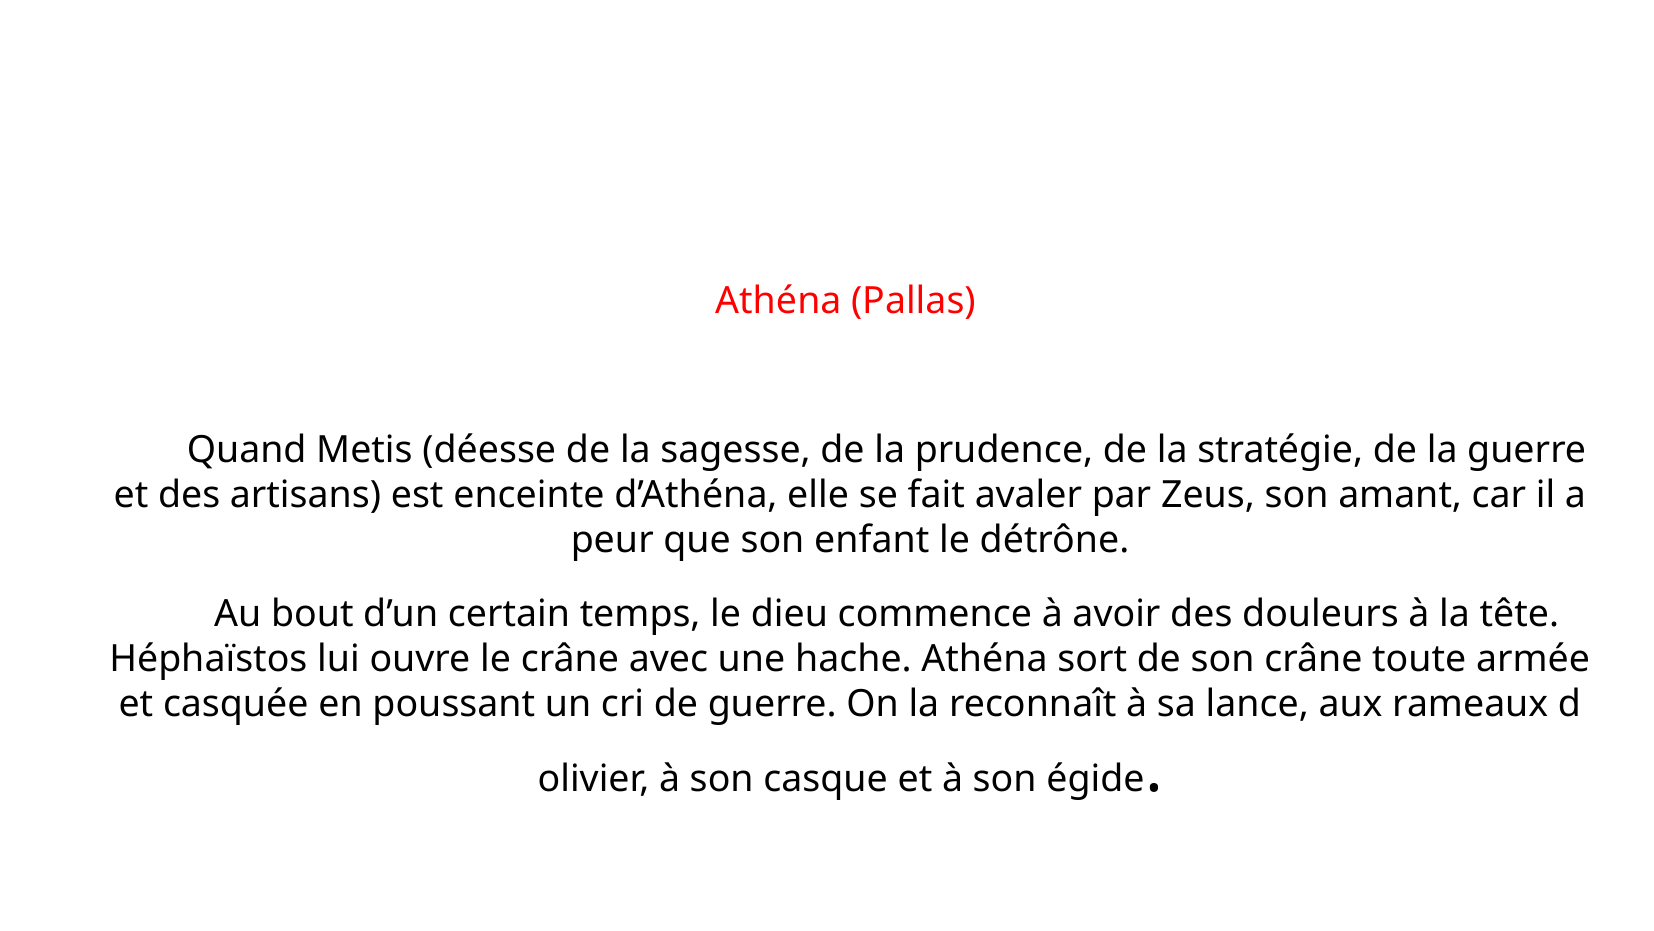

# Athéna (Pallas)
	Quand Metis (déesse de la sagesse, de la prudence, de la stratégie, de la guerre et des artisans) est enceinte d’Athéna, elle se fait avaler par Zeus, son amant, car il a peur que son enfant le détrône.
	Au bout d’un certain temps, le dieu commence à avoir des douleurs à la tête. Héphaïstos lui ouvre le crâne avec une hache. Athéna sort de son crâne toute armée et casquée en poussant un cri de guerre. On la reconnaît à sa lance, aux rameaux d olivier, à son casque et à son égide.